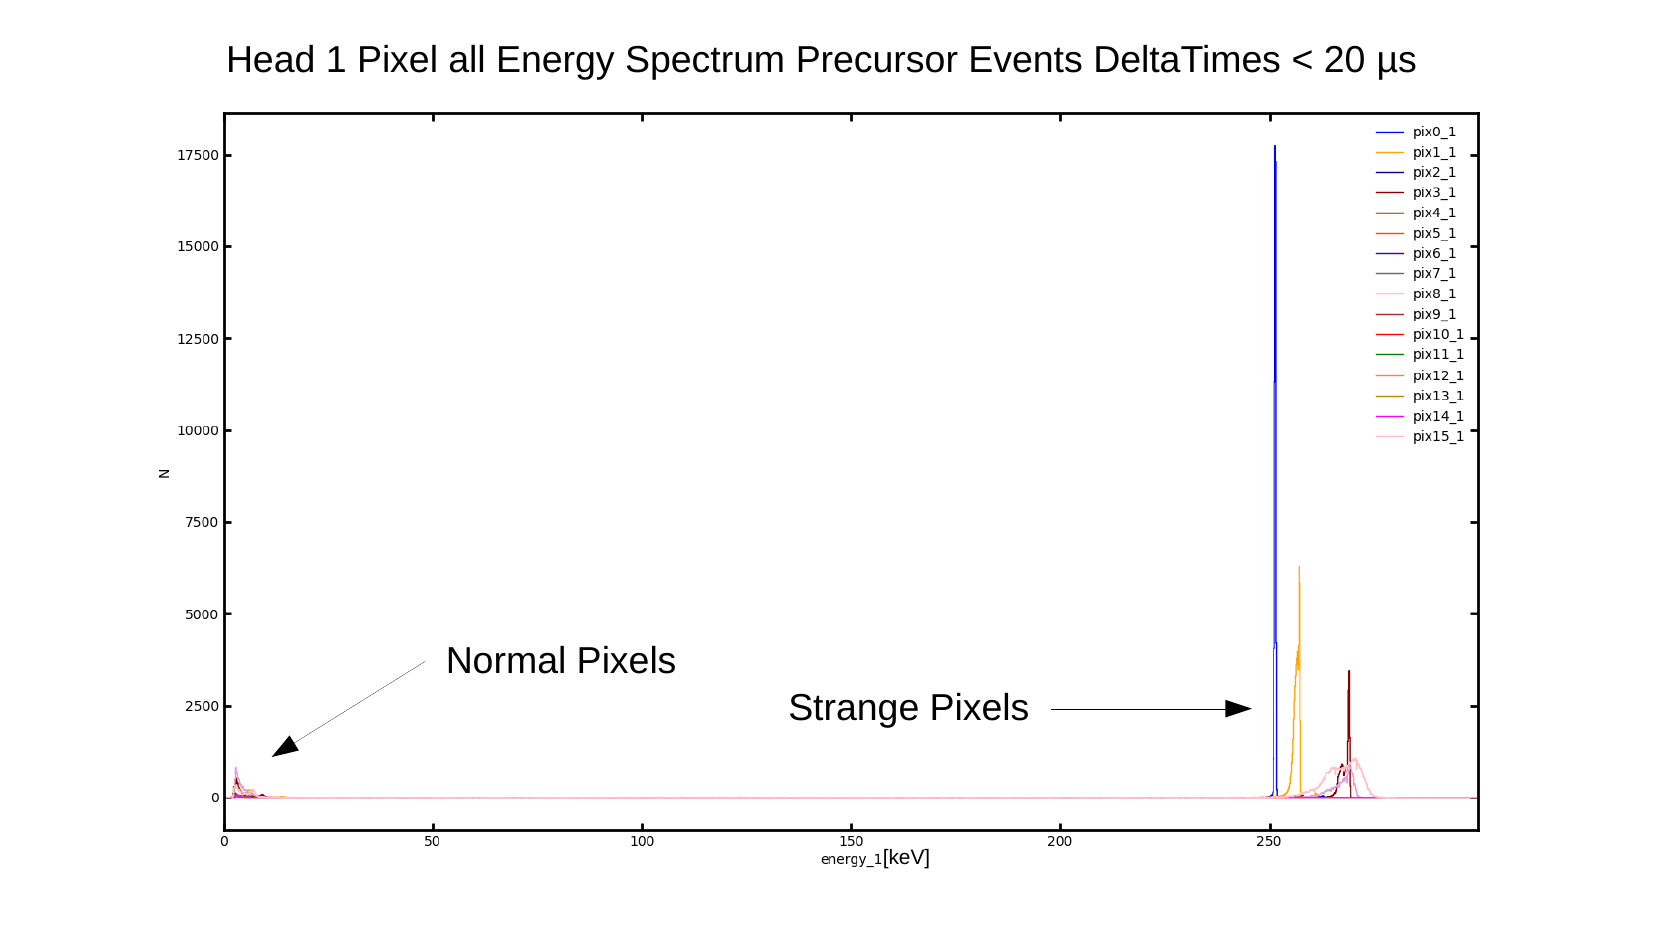

Head 1 Pixel all Energy Spectrum Precursor Events DeltaTimes < 20 µs
MAG Pixel ALL ENERGY DT > 20 µs
#
Normal Pixels
Strange Pixels
[keV]